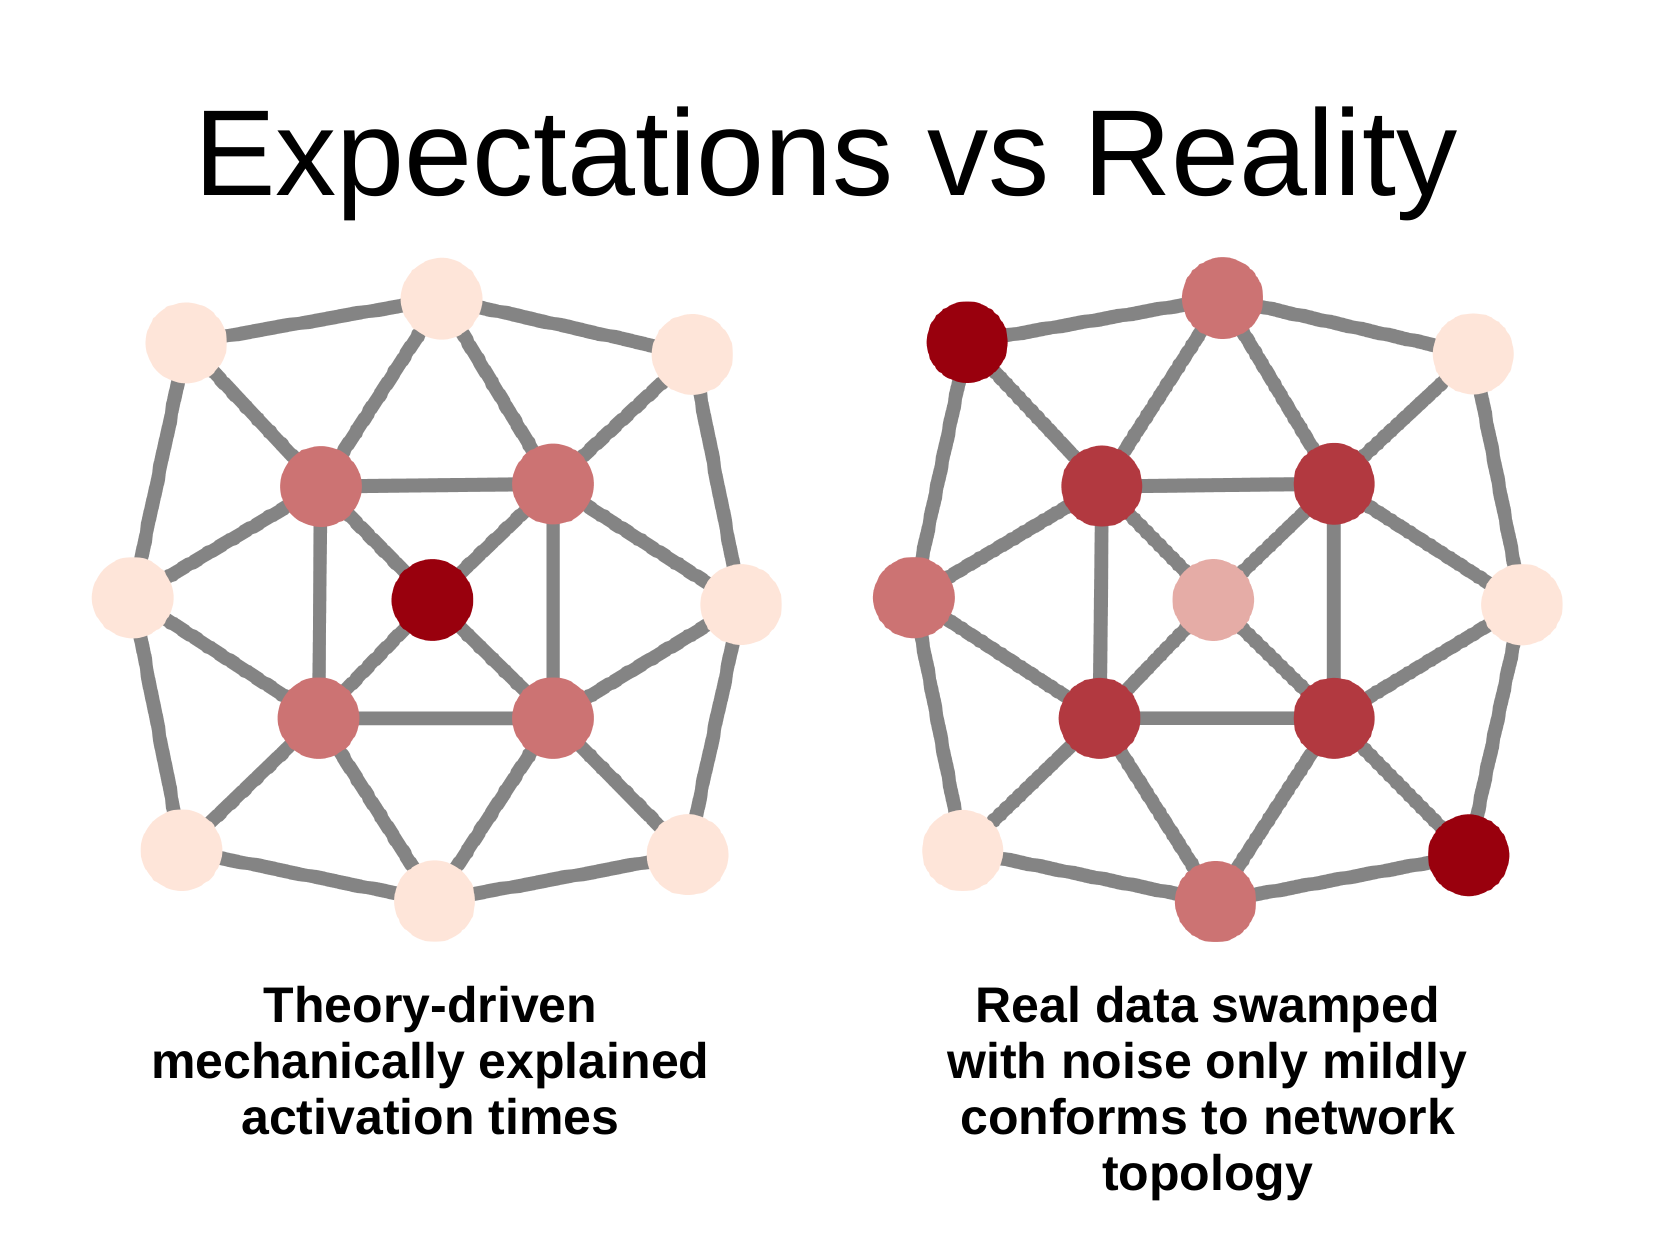

# Expectations vs Reality
Real data swamped with noise only mildly conforms to network topology
Theory-driven mechanically explained activation times